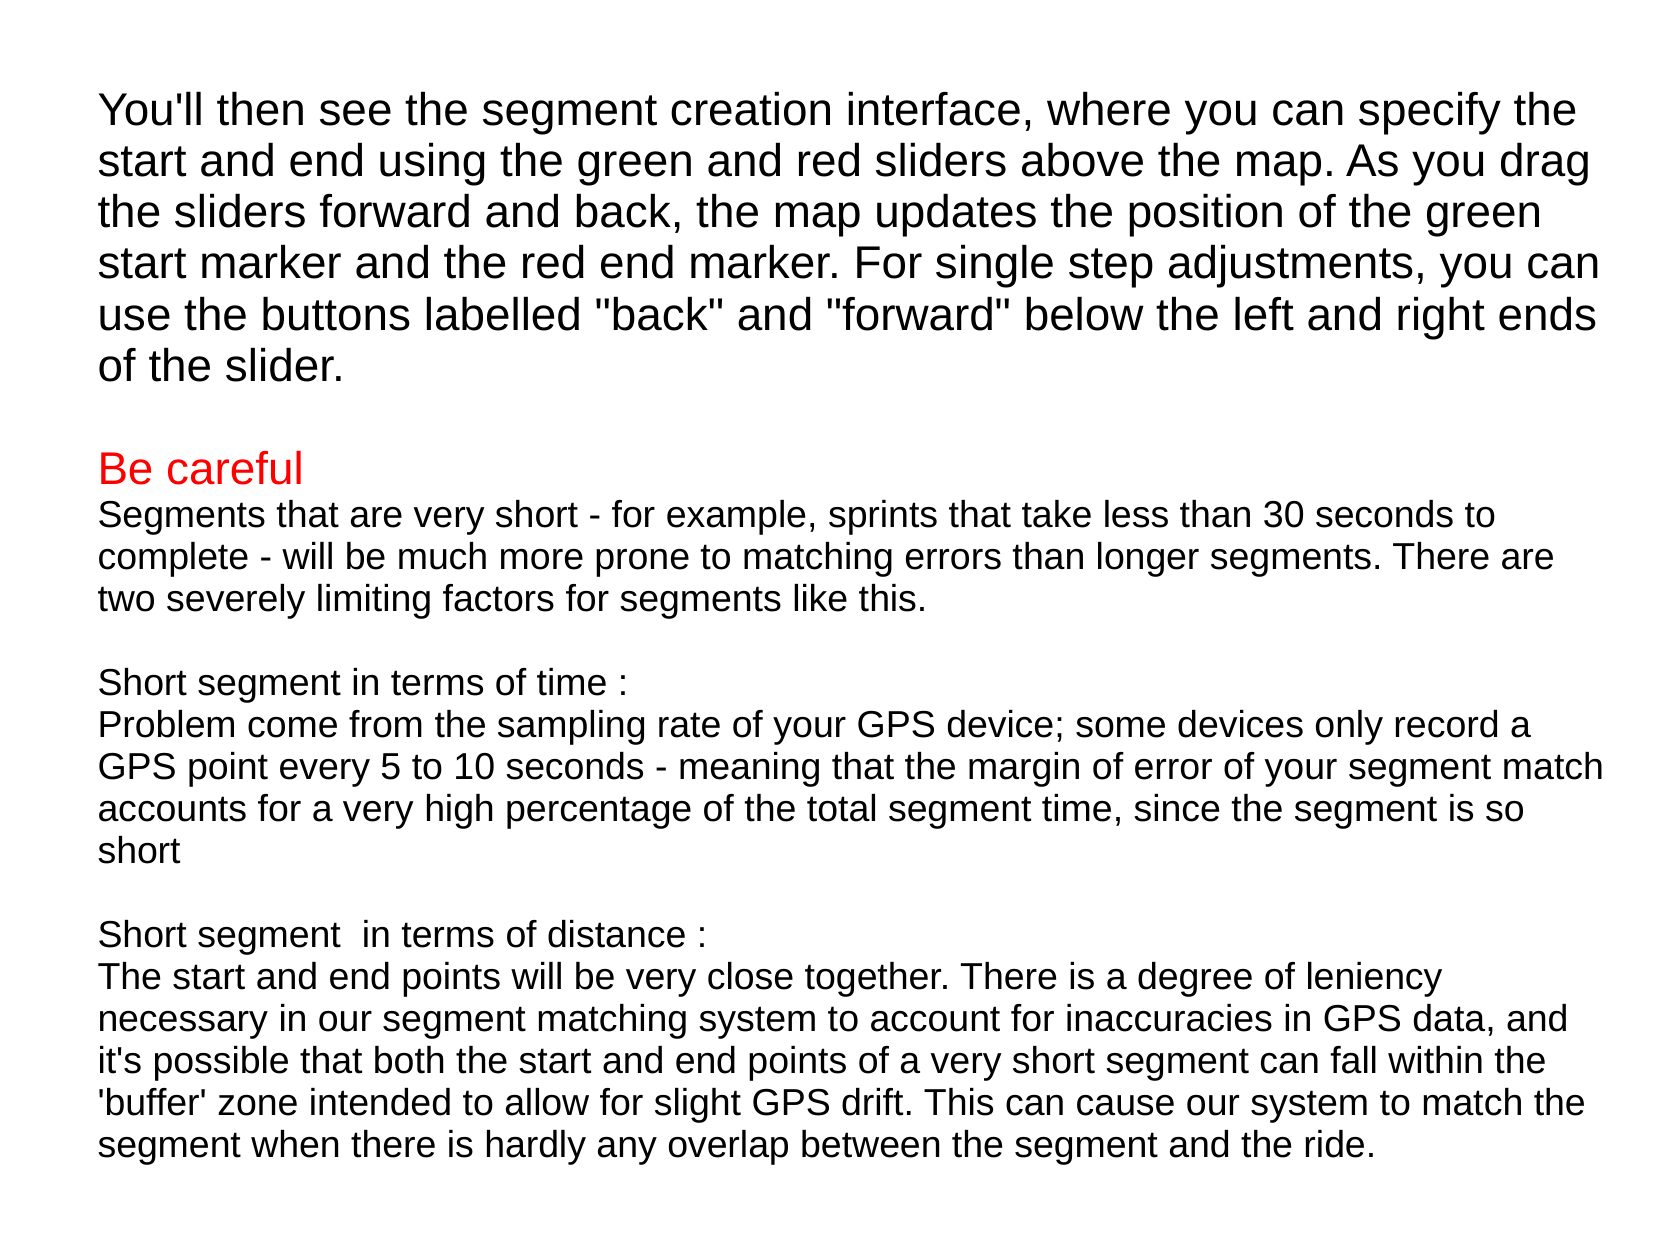

You'll then see the segment creation interface, where you can specify the start and end using the green and red sliders above the map. As you drag the sliders forward and back, the map updates the position of the green start marker and the red end marker. For single step adjustments, you can use the buttons labelled "back" and "forward" below the left and right ends of the slider.
Be careful
Segments that are very short - for example, sprints that take less than 30 seconds to complete - will be much more prone to matching errors than longer segments. There are two severely limiting factors for segments like this.
Short segment in terms of time :
Problem come from the sampling rate of your GPS device; some devices only record a GPS point every 5 to 10 seconds - meaning that the margin of error of your segment match accounts for a very high percentage of the total segment time, since the segment is so short
Short segment in terms of distance :
The start and end points will be very close together. There is a degree of leniency necessary in our segment matching system to account for inaccuracies in GPS data, and it's possible that both the start and end points of a very short segment can fall within the 'buffer' zone intended to allow for slight GPS drift. This can cause our system to match the segment when there is hardly any overlap between the segment and the ride.